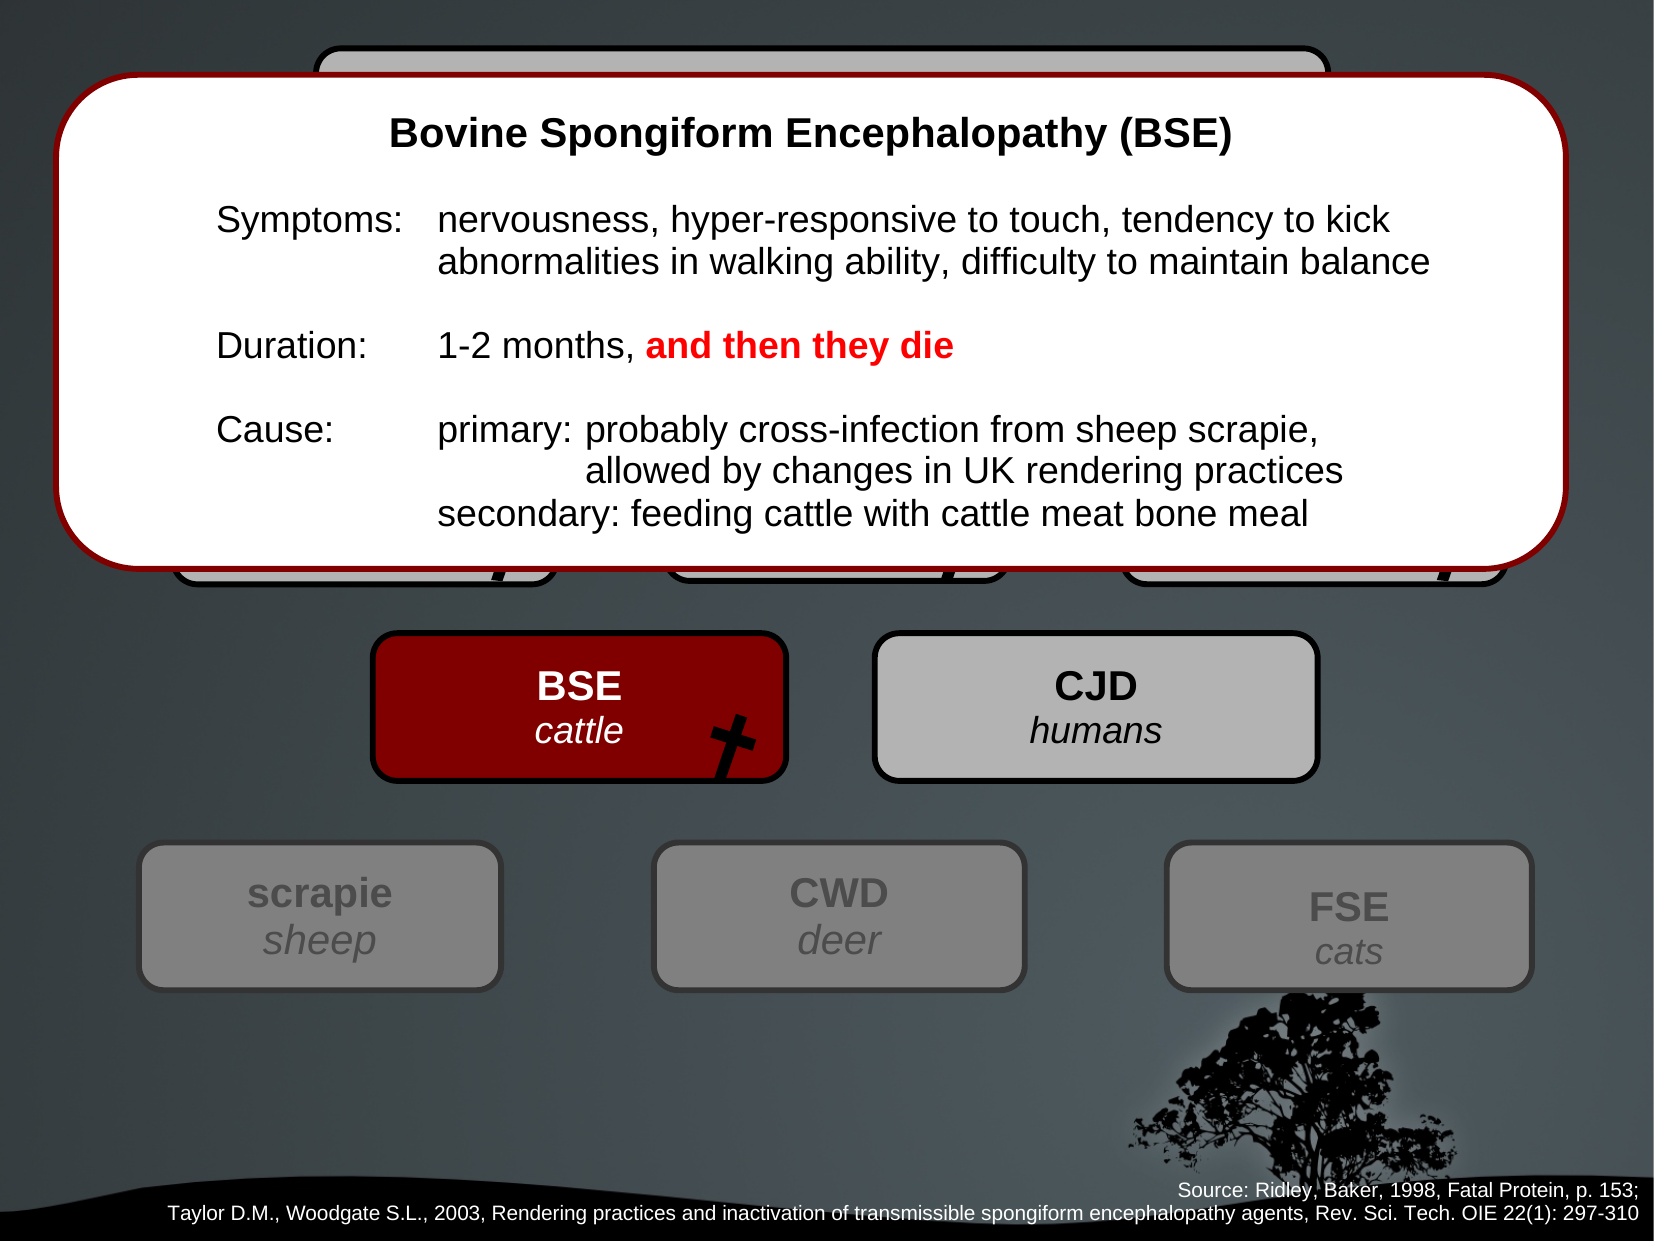

Bovine Spongiform Encephalopathy (BSE)
Symptoms:	nervousness, hyper-responsive to touch, tendency to kick
			abnormalities in walking ability, difficulty to maintain balance
Duration:	1-2 months, and then they die
Cause:		primary:	probably cross-infection from sheep scrapie,
					allowed by changes in UK rendering practices
			secondary: feeding cattle with cattle meat bone meal
GSS
humans
kuru
humans
FFI
humans
BSE
cattle
CJD
humans
scrapie
sheep
CWD
deer
FSE
cats
Source: Ridley, Baker, 1998, Fatal Protein, p. 153;
Taylor D.M., Woodgate S.L., 2003, Rendering practices and inactivation of transmissible spongiform encephalopathy agents, Rev. Sci. Tech. OIE 22(1): 297-310